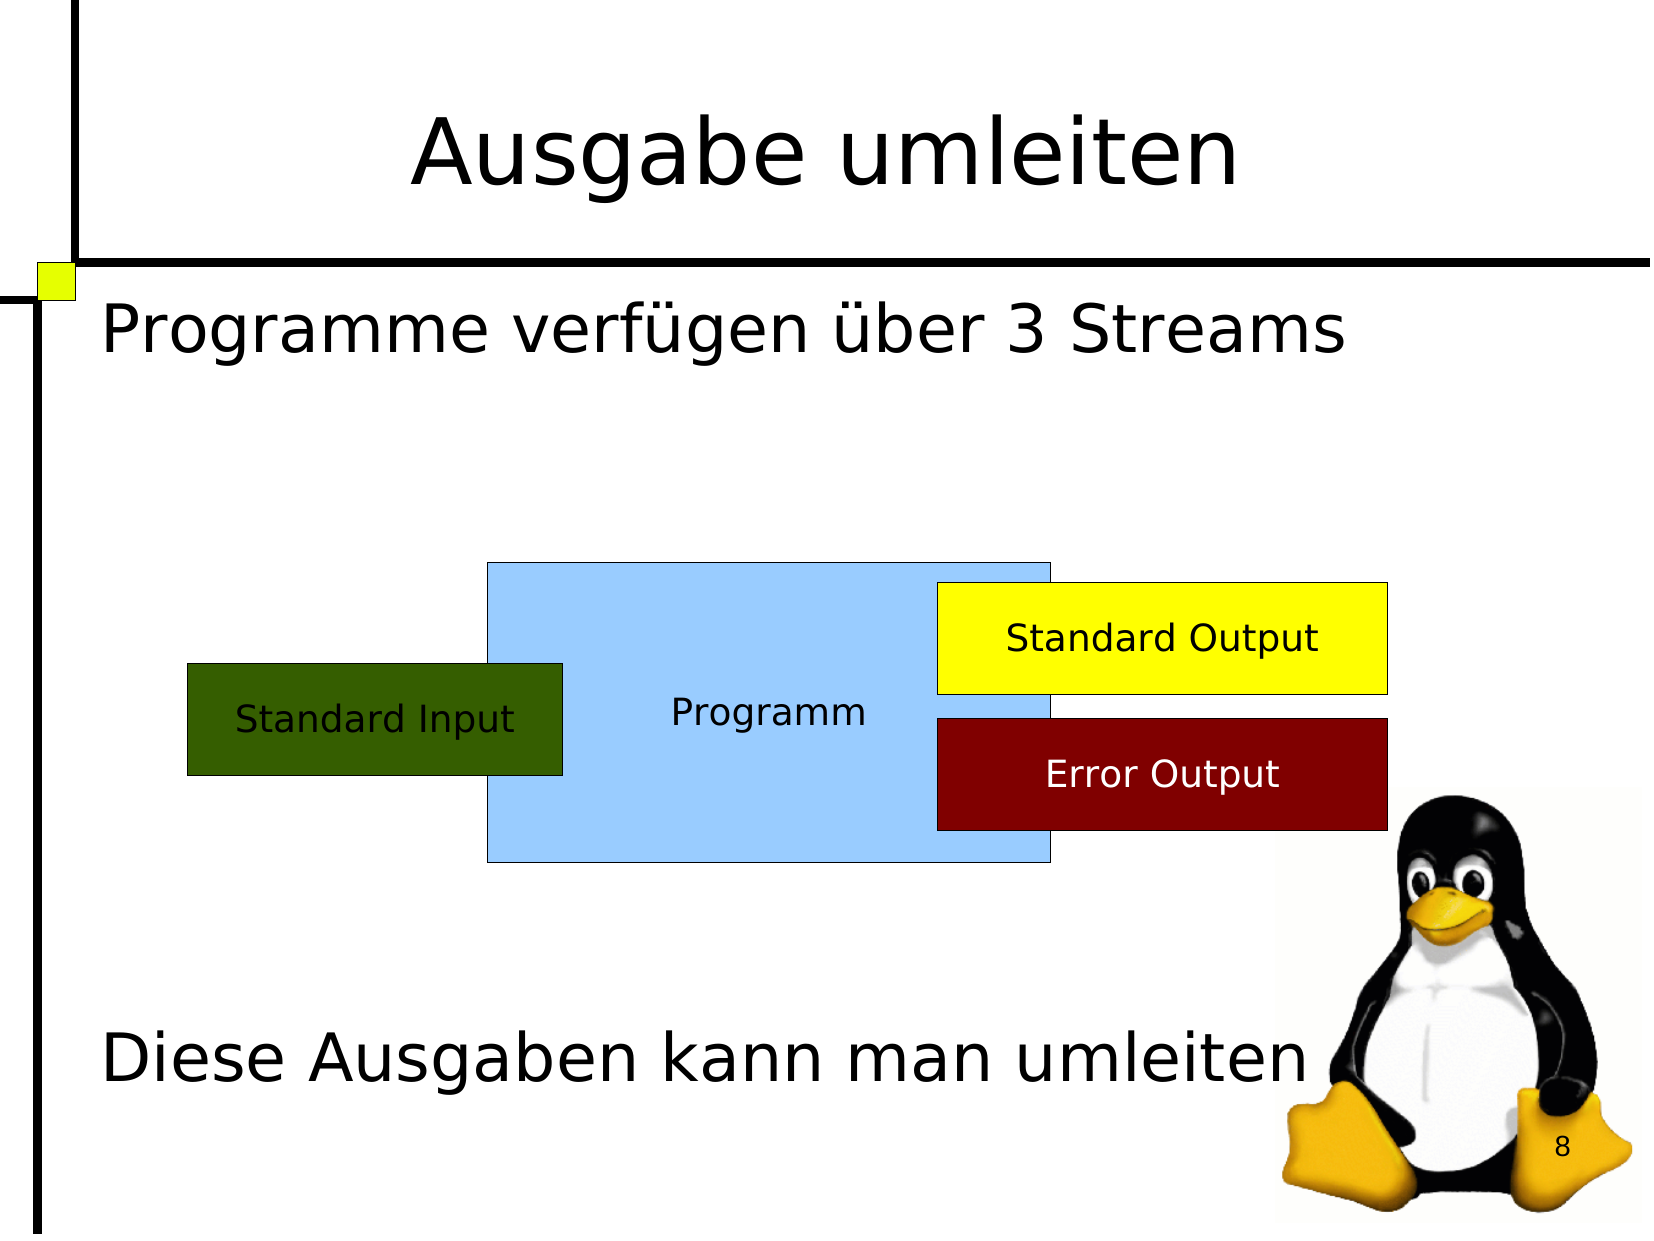

# Ausgabe umleiten
Programme verfügen über 3 Streams
Diese Ausgaben kann man umleiten
Programm
Standard Output
Standard Input
Error Output
8